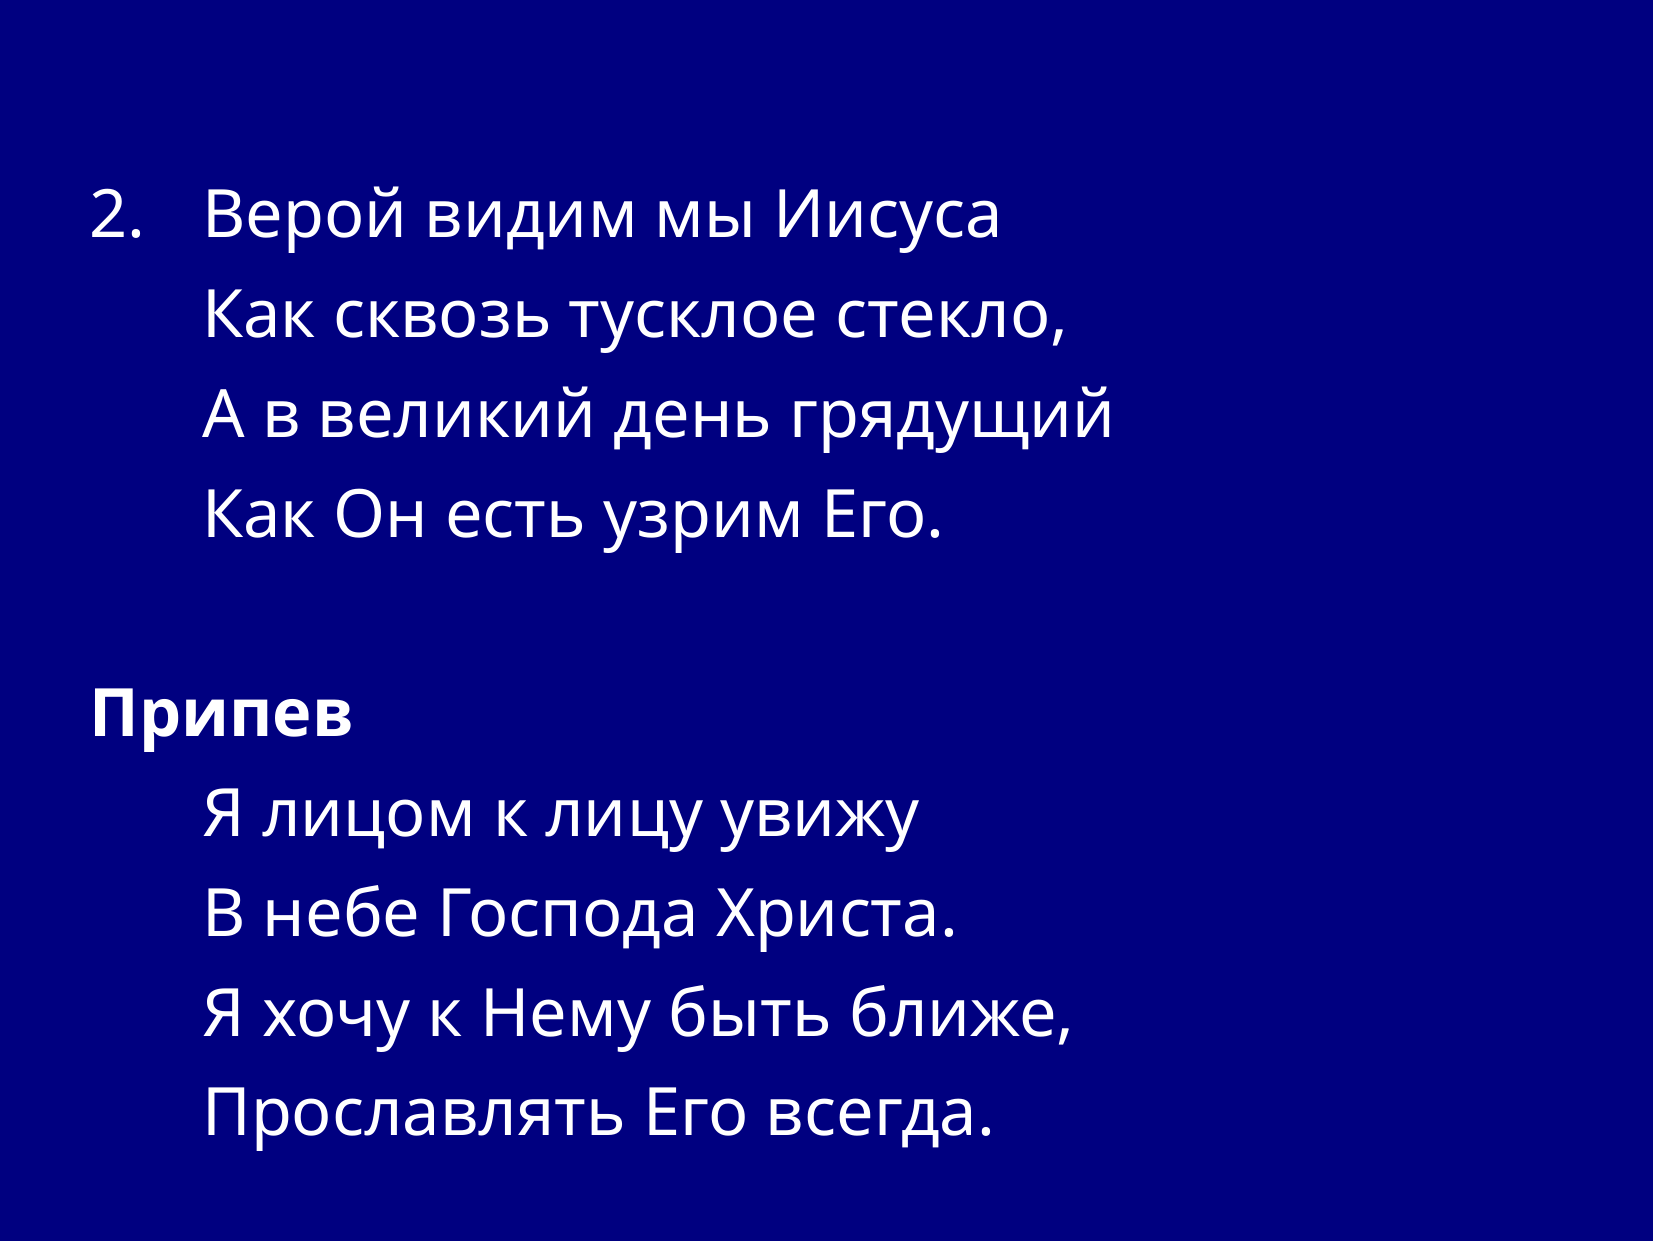

2.	Верой видим мы Иисуса
	Как сквозь тусклое стекло,
	А в великий день грядущий
	Как Он есть узрим Его.
Припев
	Я лицом к лицу увижу
	В небе Господа Христа.
	Я хочу к Нему быть ближе,
	Прославлять Его всегда.